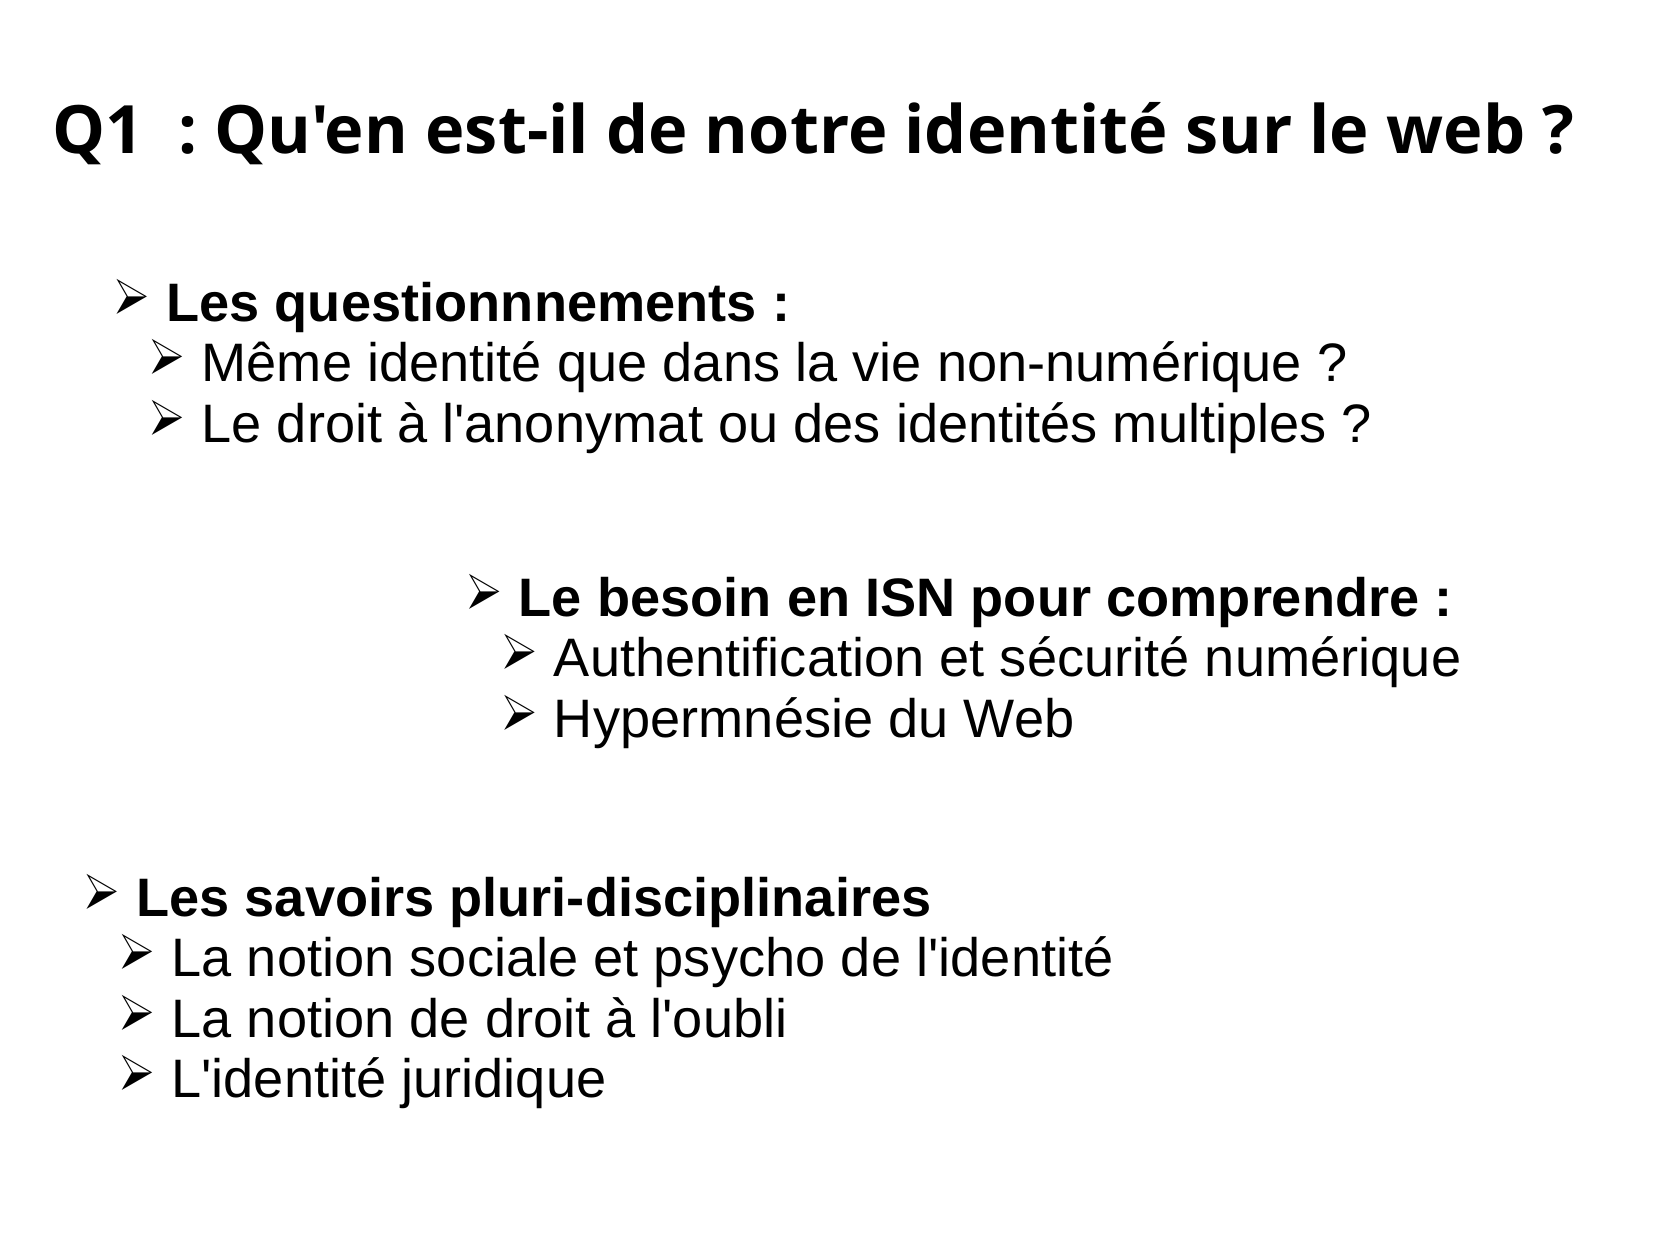

Q1  : Qu'en est-il de notre identité sur le web ?
 Les questionnnements :
 Même identité que dans la vie non-numérique ?
 Le droit à l'anonymat ou des identités multiples ?
 Le besoin en ISN pour comprendre :
 Authentification et sécurité numérique
 Hypermnésie du Web
 Les savoirs pluri-disciplinaires
 La notion sociale et psycho de l'identité
 La notion de droit à l'oubli
 L'identité juridique